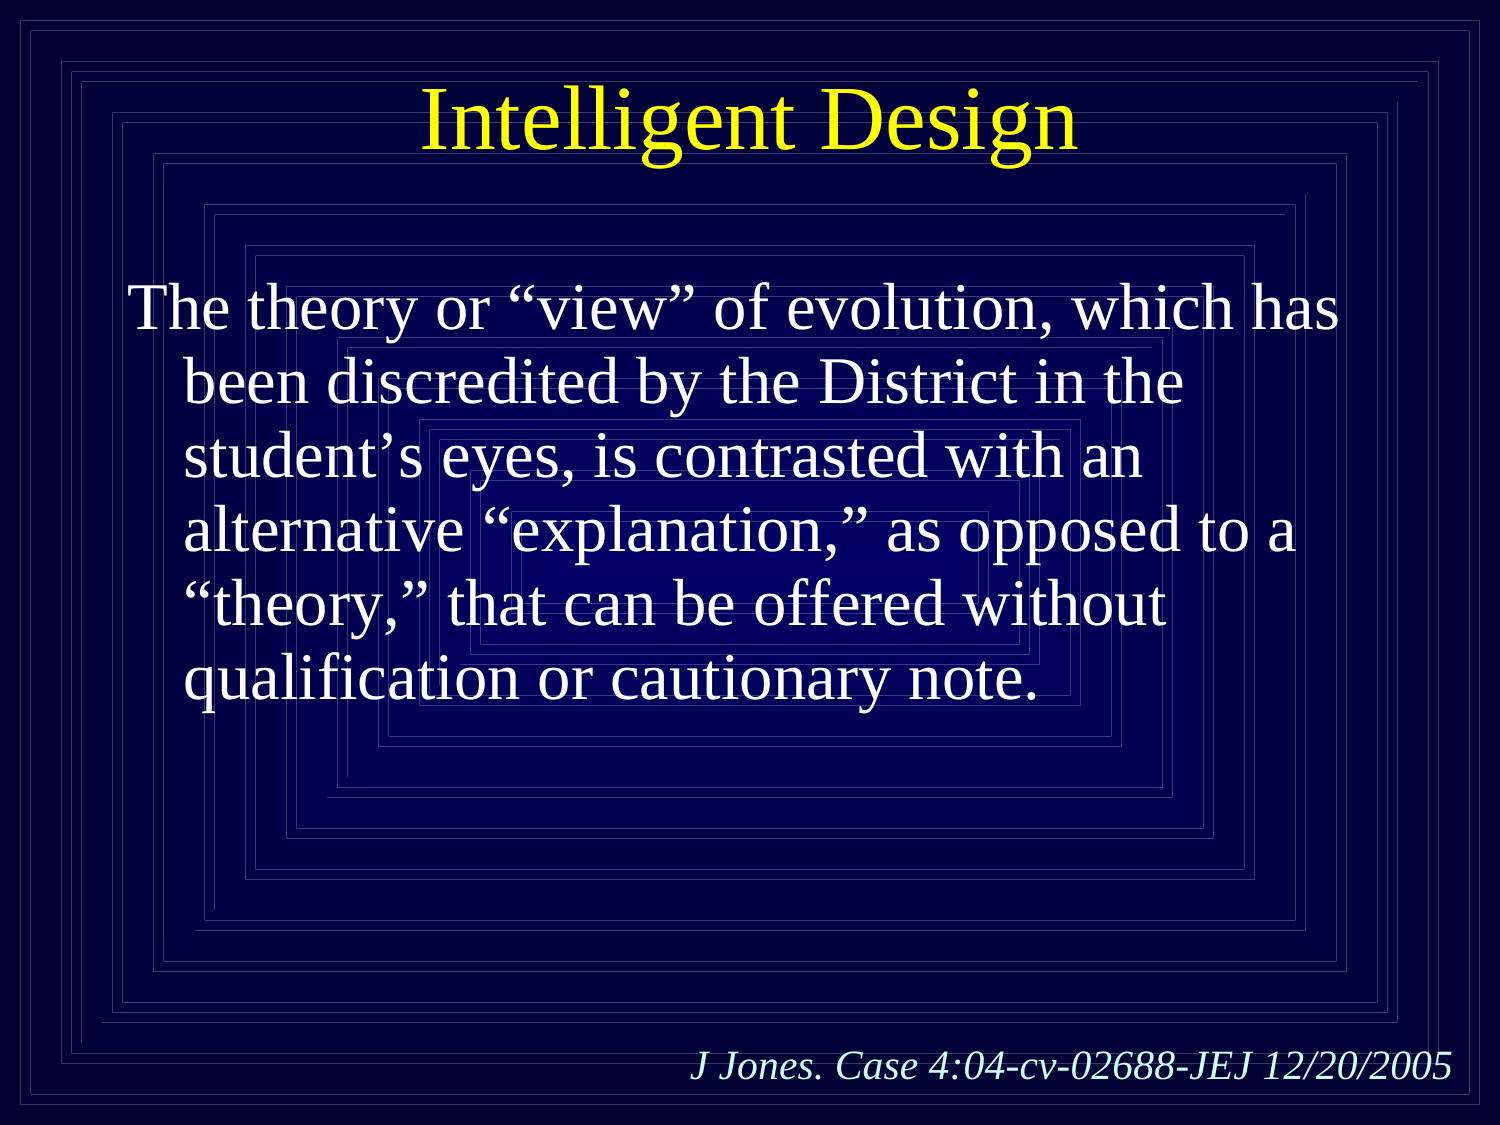

# Intelligent Design
The theory or “view” of evolution, which has been discredited by the District in the student’s eyes, is contrasted with an alternative “explanation,” as opposed to a “theory,” that can be offered without qualification or cautionary note.
J Jones. Case 4:04-cv-02688-JEJ 12/20/2005